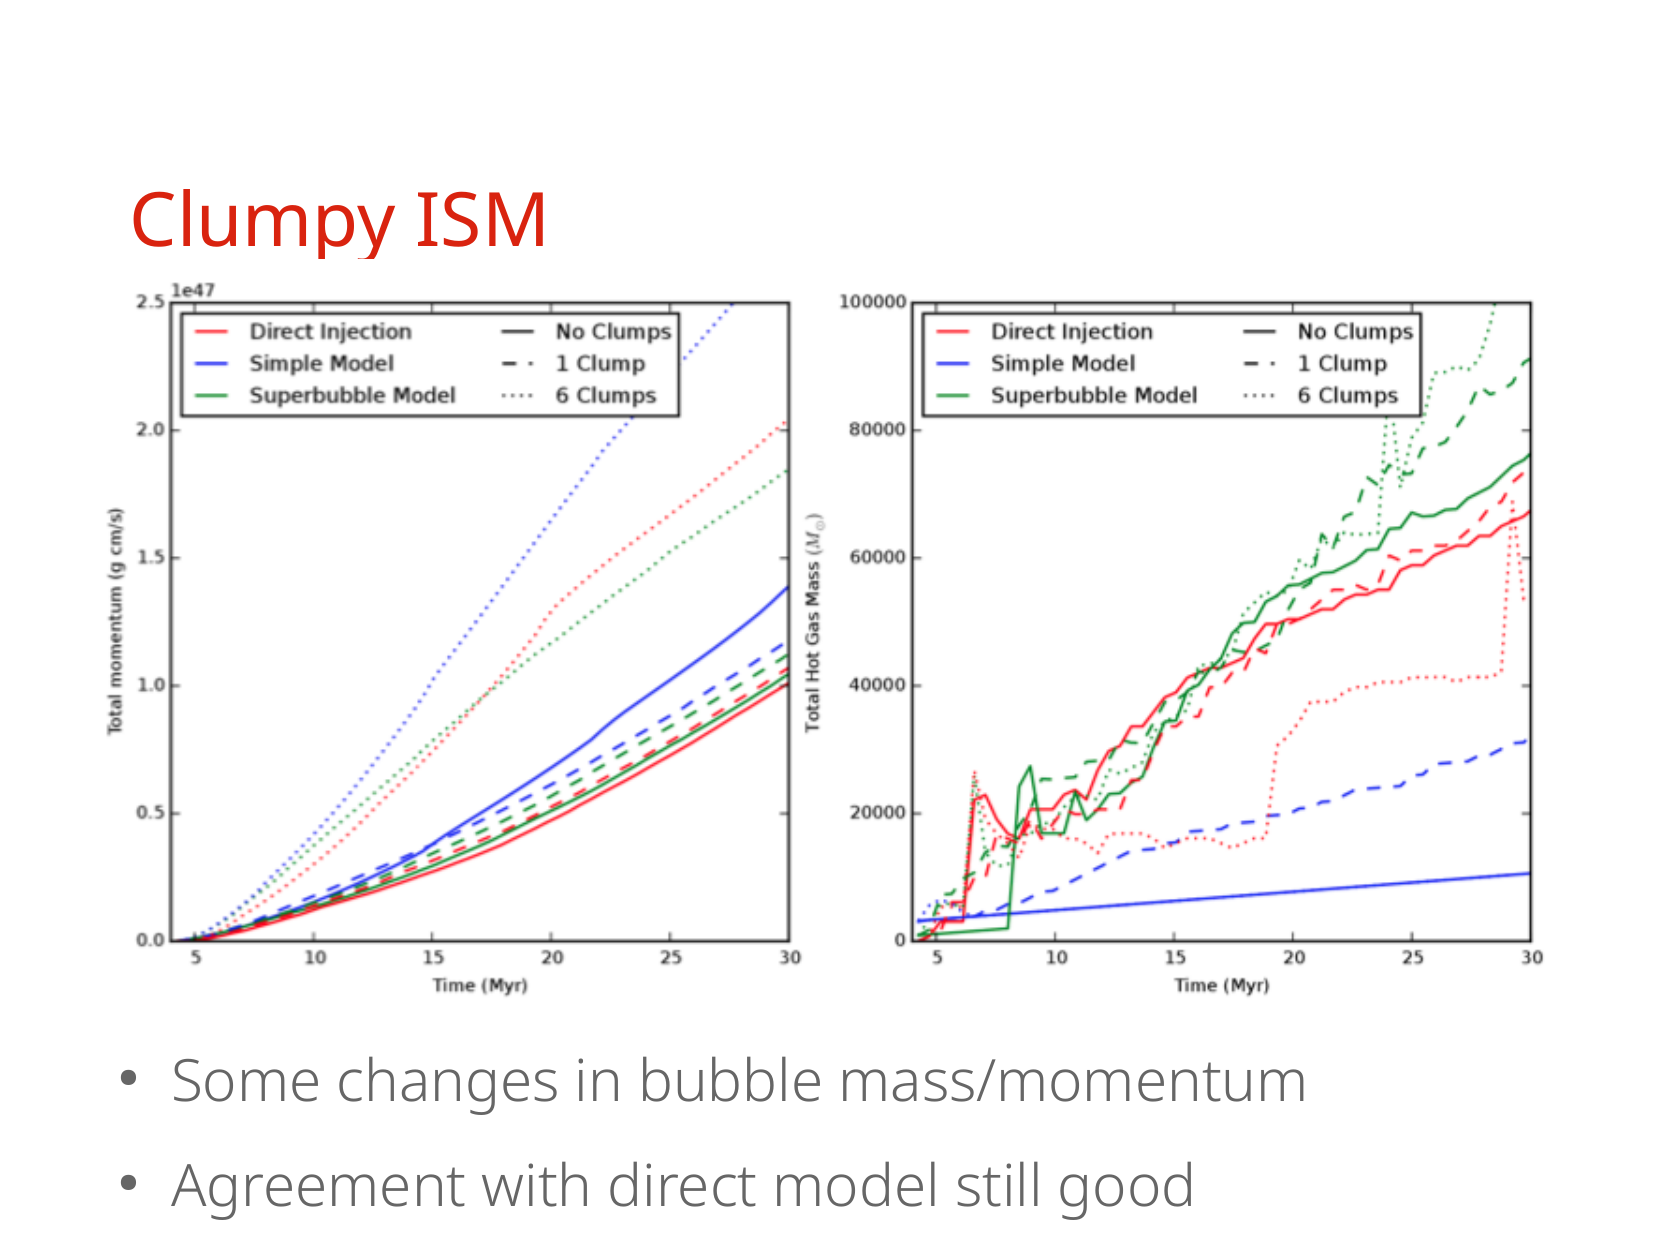

# Clumpy ISM
Some changes in bubble mass/momentum
Agreement with direct model still good